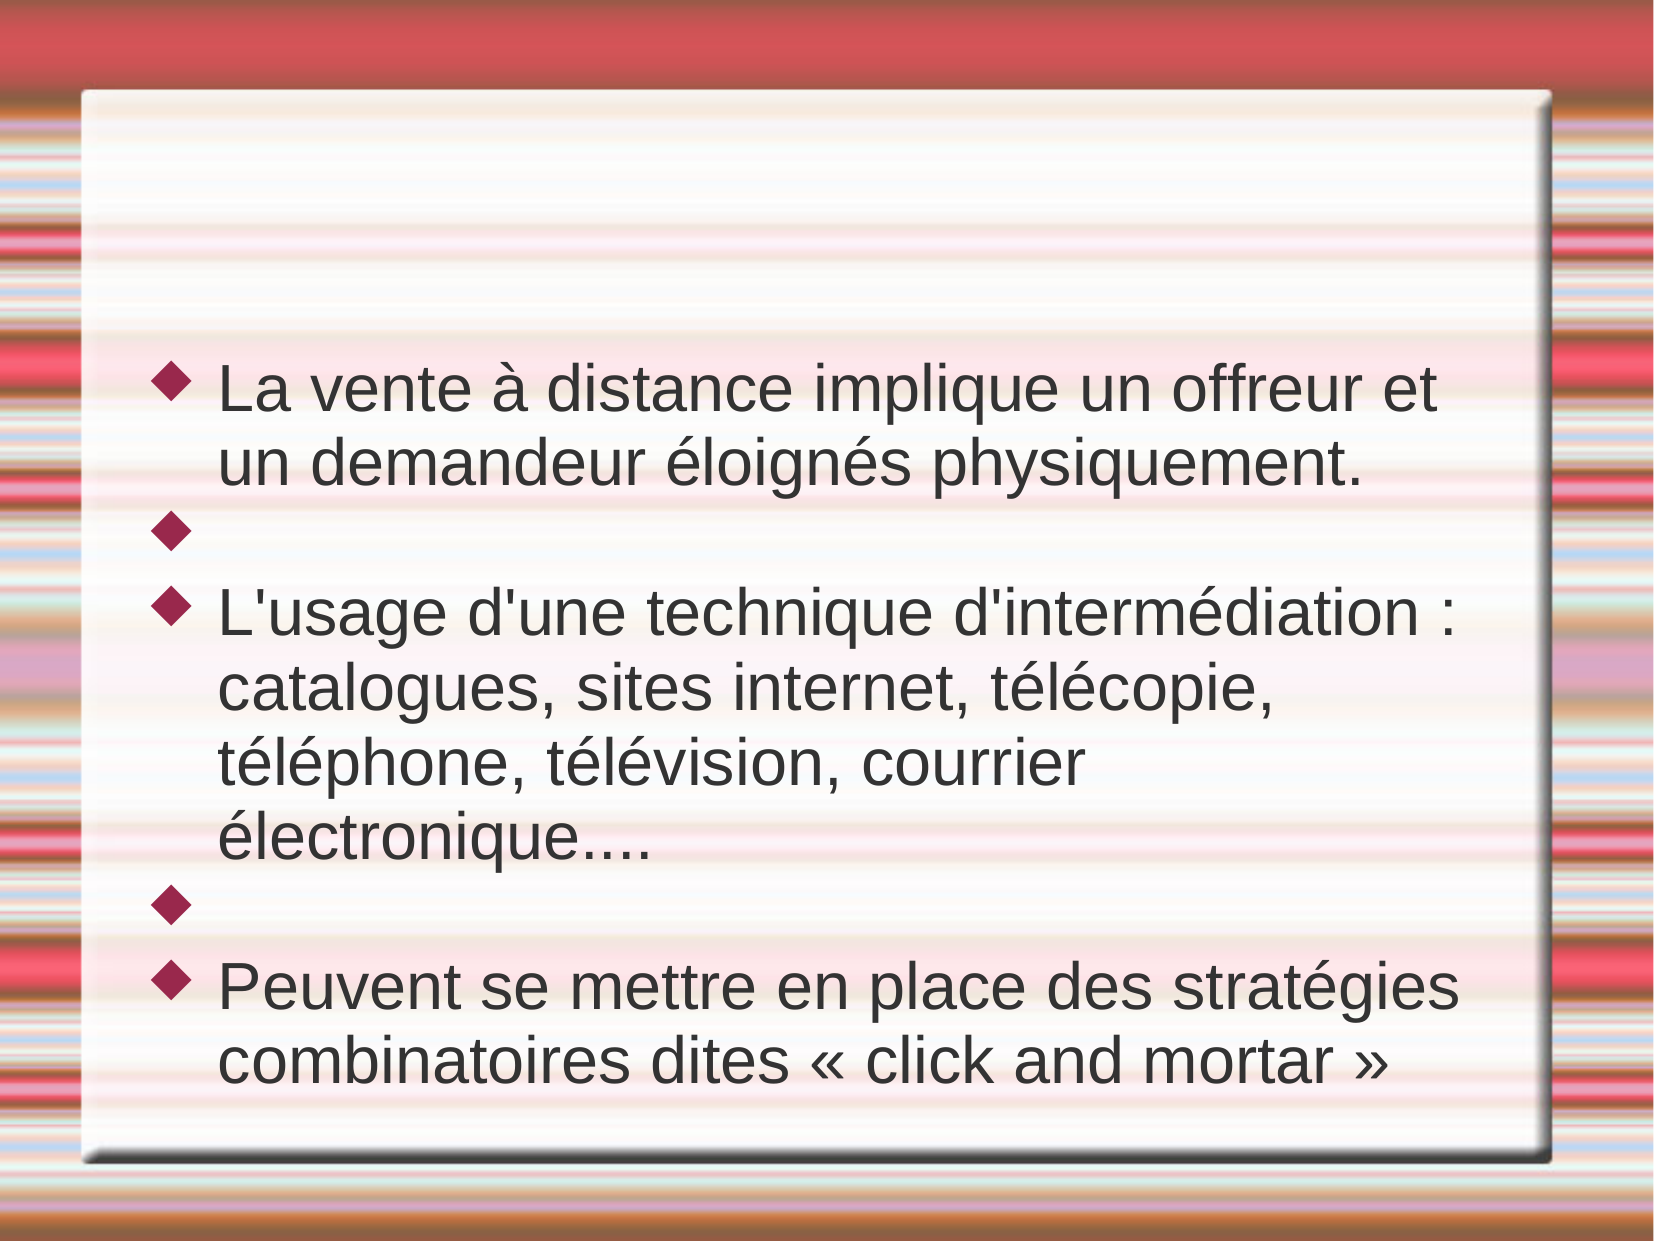

#
La vente à distance implique un offreur et un demandeur éloignés physiquement.
L'usage d'une technique d'intermédiation :
catalogues, sites internet, télécopie, téléphone, télévision, courrier électronique....
Peuvent se mettre en place des stratégies combinatoires dites « click and mortar »